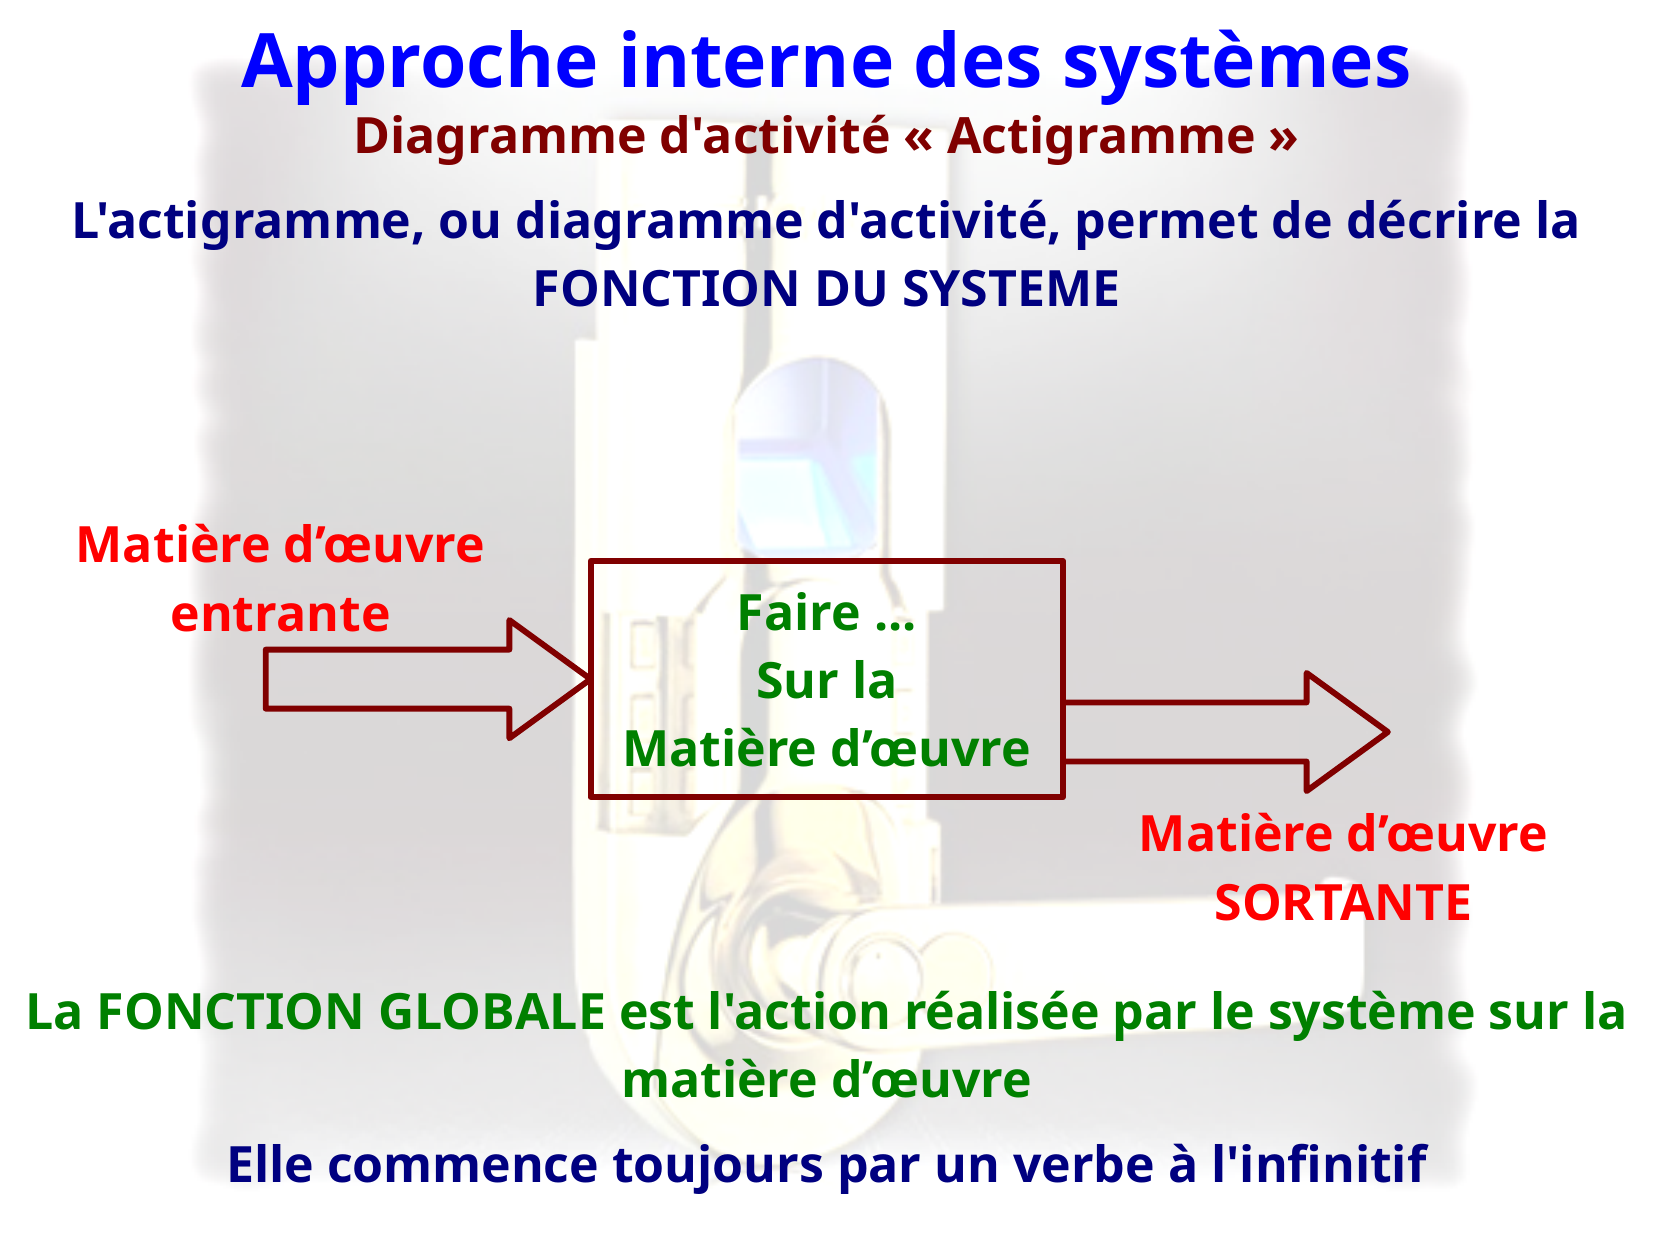

Diagramme d'activité « Actigramme »
L'actigramme, ou diagramme d'activité, permet de décrire la FONCTION DU SYSTEME
Matière d’œuvre
entrante
Faire ...
Sur la
Matière d’œuvre
Matière d’œuvre
SORTANTE
La FONCTION GLOBALE est l'action réalisée par le système sur la matière d’œuvre
Elle commence toujours par un verbe à l'infinitif